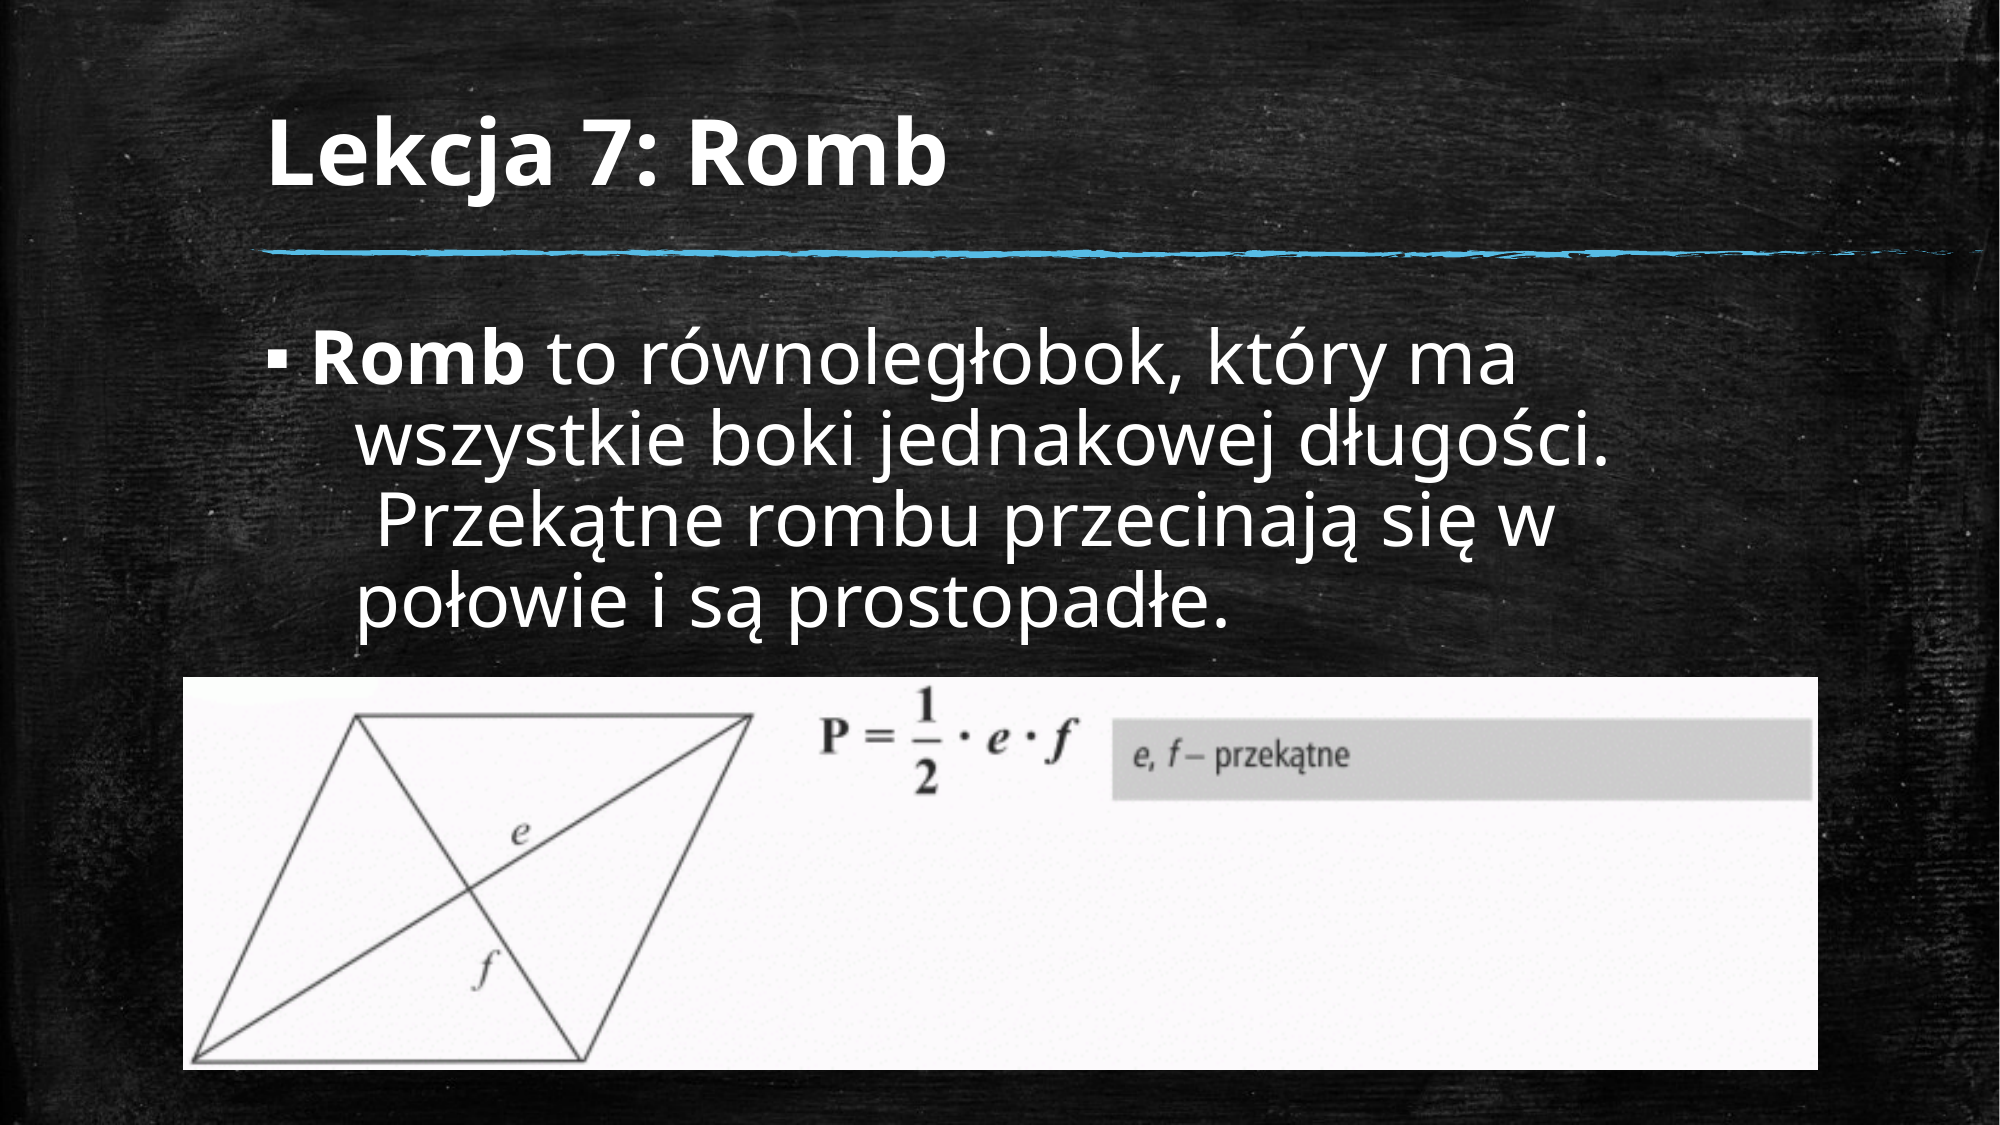

# Lekcja 7: Romb
Romb to równoległobok, który ma wszystkie boki jednakowej długości.
 Przekątne rombu przecinają się w połowie i są prostopadłe.